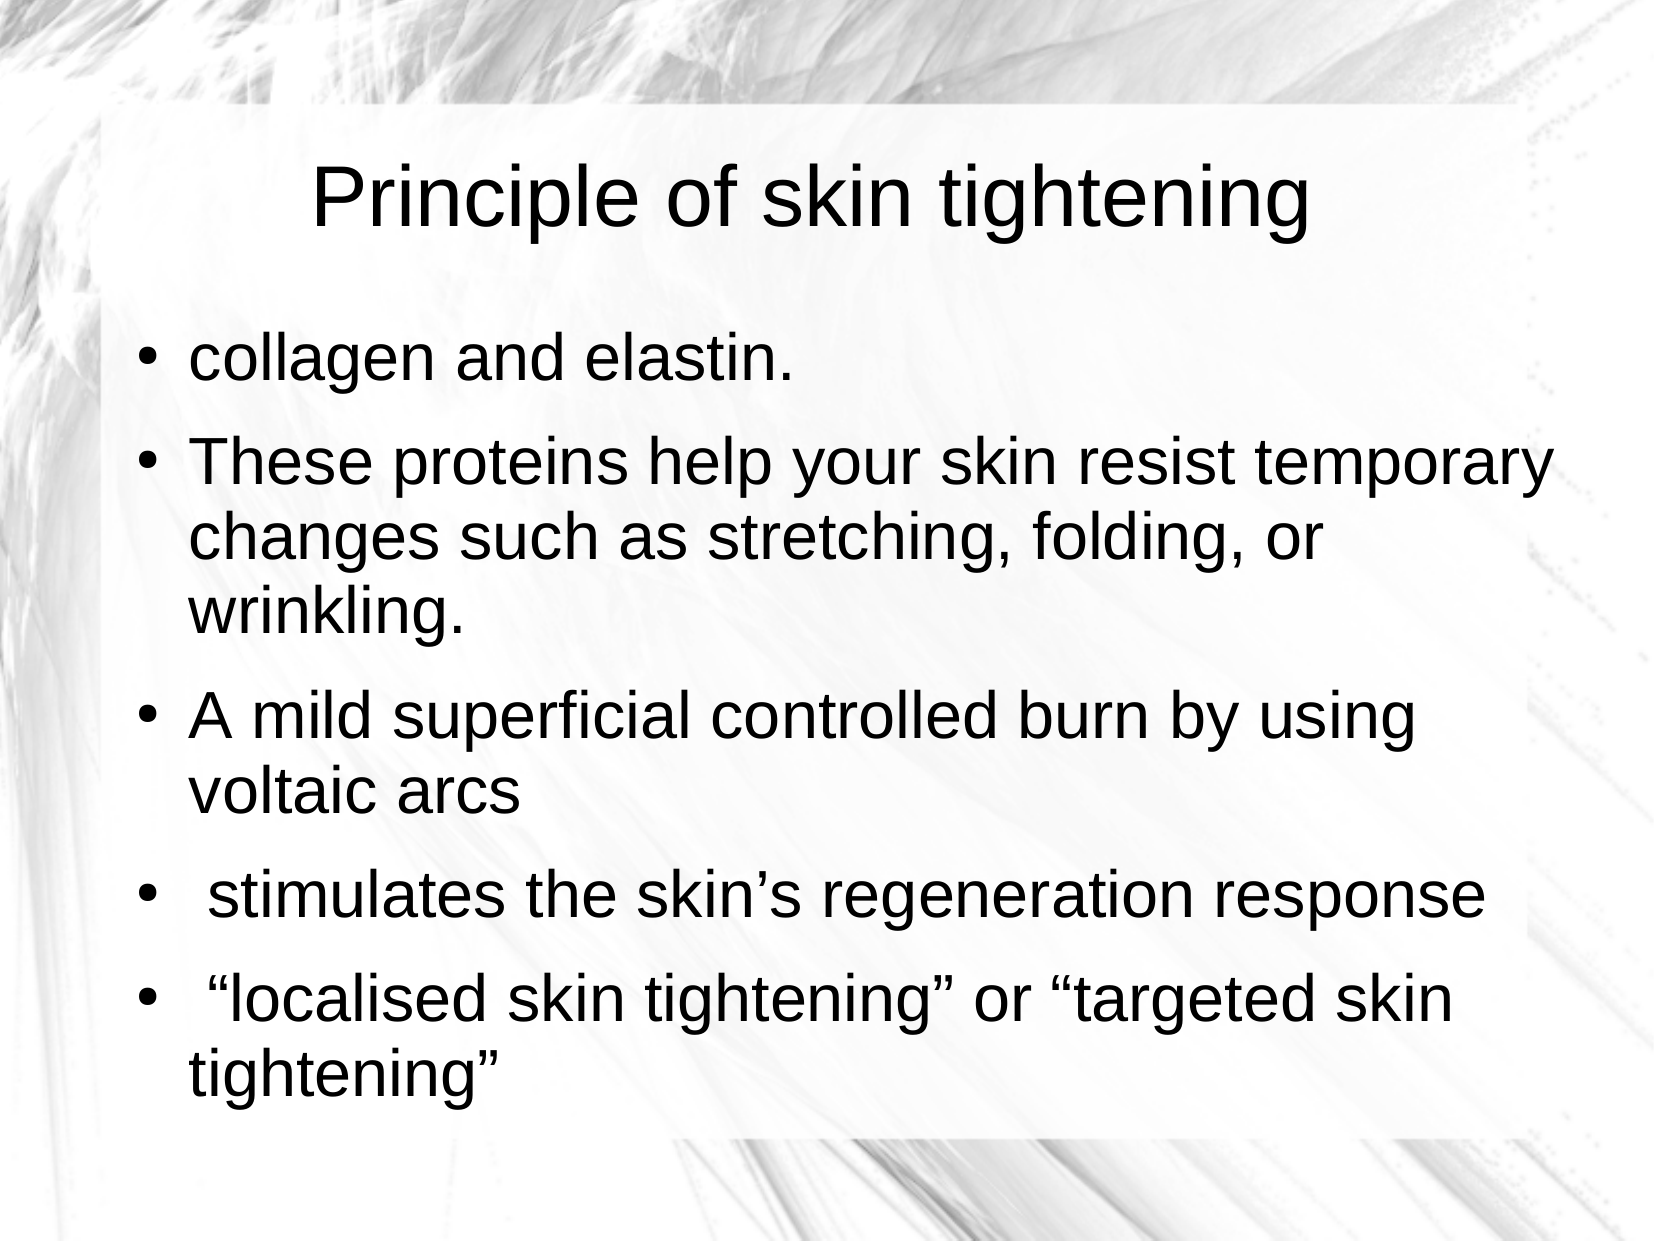

# Principle of skin tightening
collagen and elastin.
These proteins help your skin resist temporary changes such as stretching, folding, or wrinkling.
A mild superficial controlled burn by using voltaic arcs
 stimulates the skin’s regeneration response
 “localised skin tightening” or “targeted skin tightening”